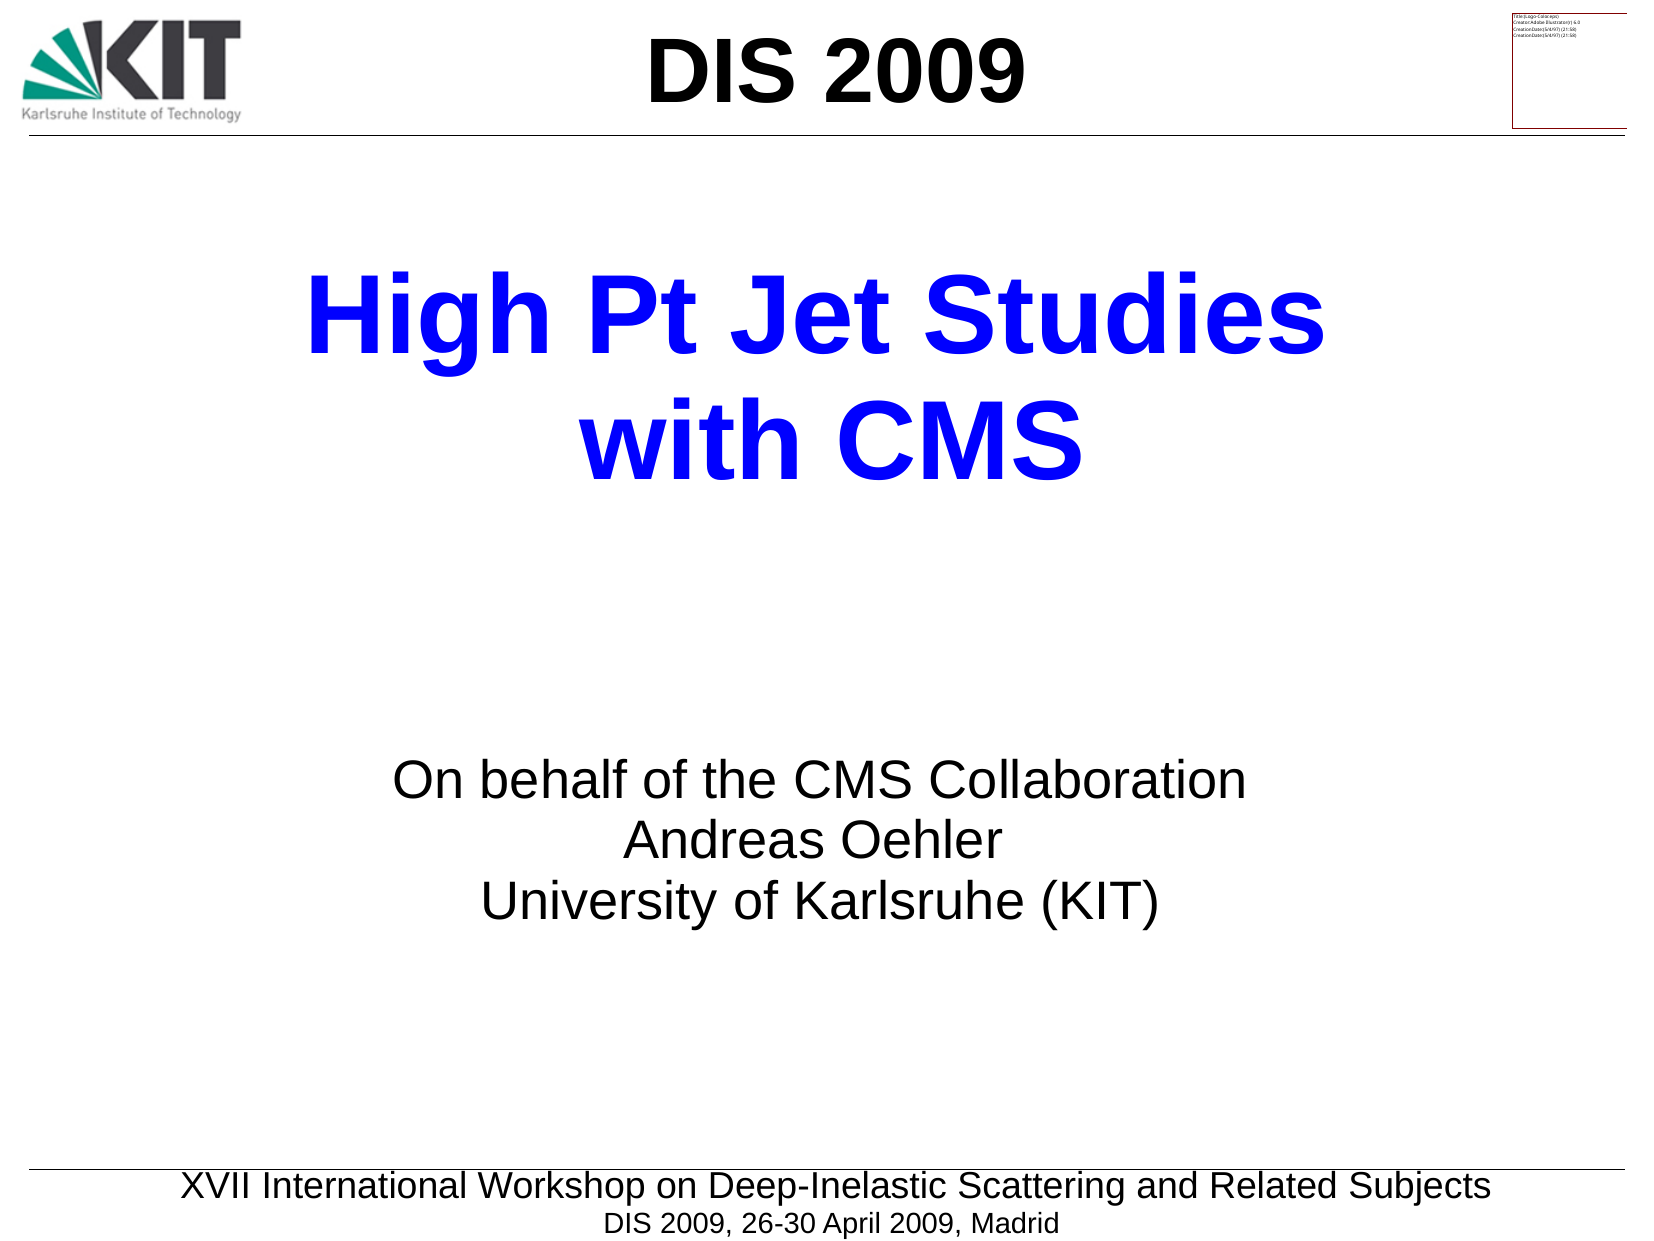

DIS 2009
# High Pt Jet Studies with CMS
On behalf of the CMS Collaboration
Andreas Oehler
University of Karlsruhe (KIT)
XVII International Workshop on Deep-Inelastic Scattering and Related Subjects
DIS 2009, 26-30 April 2009, Madrid